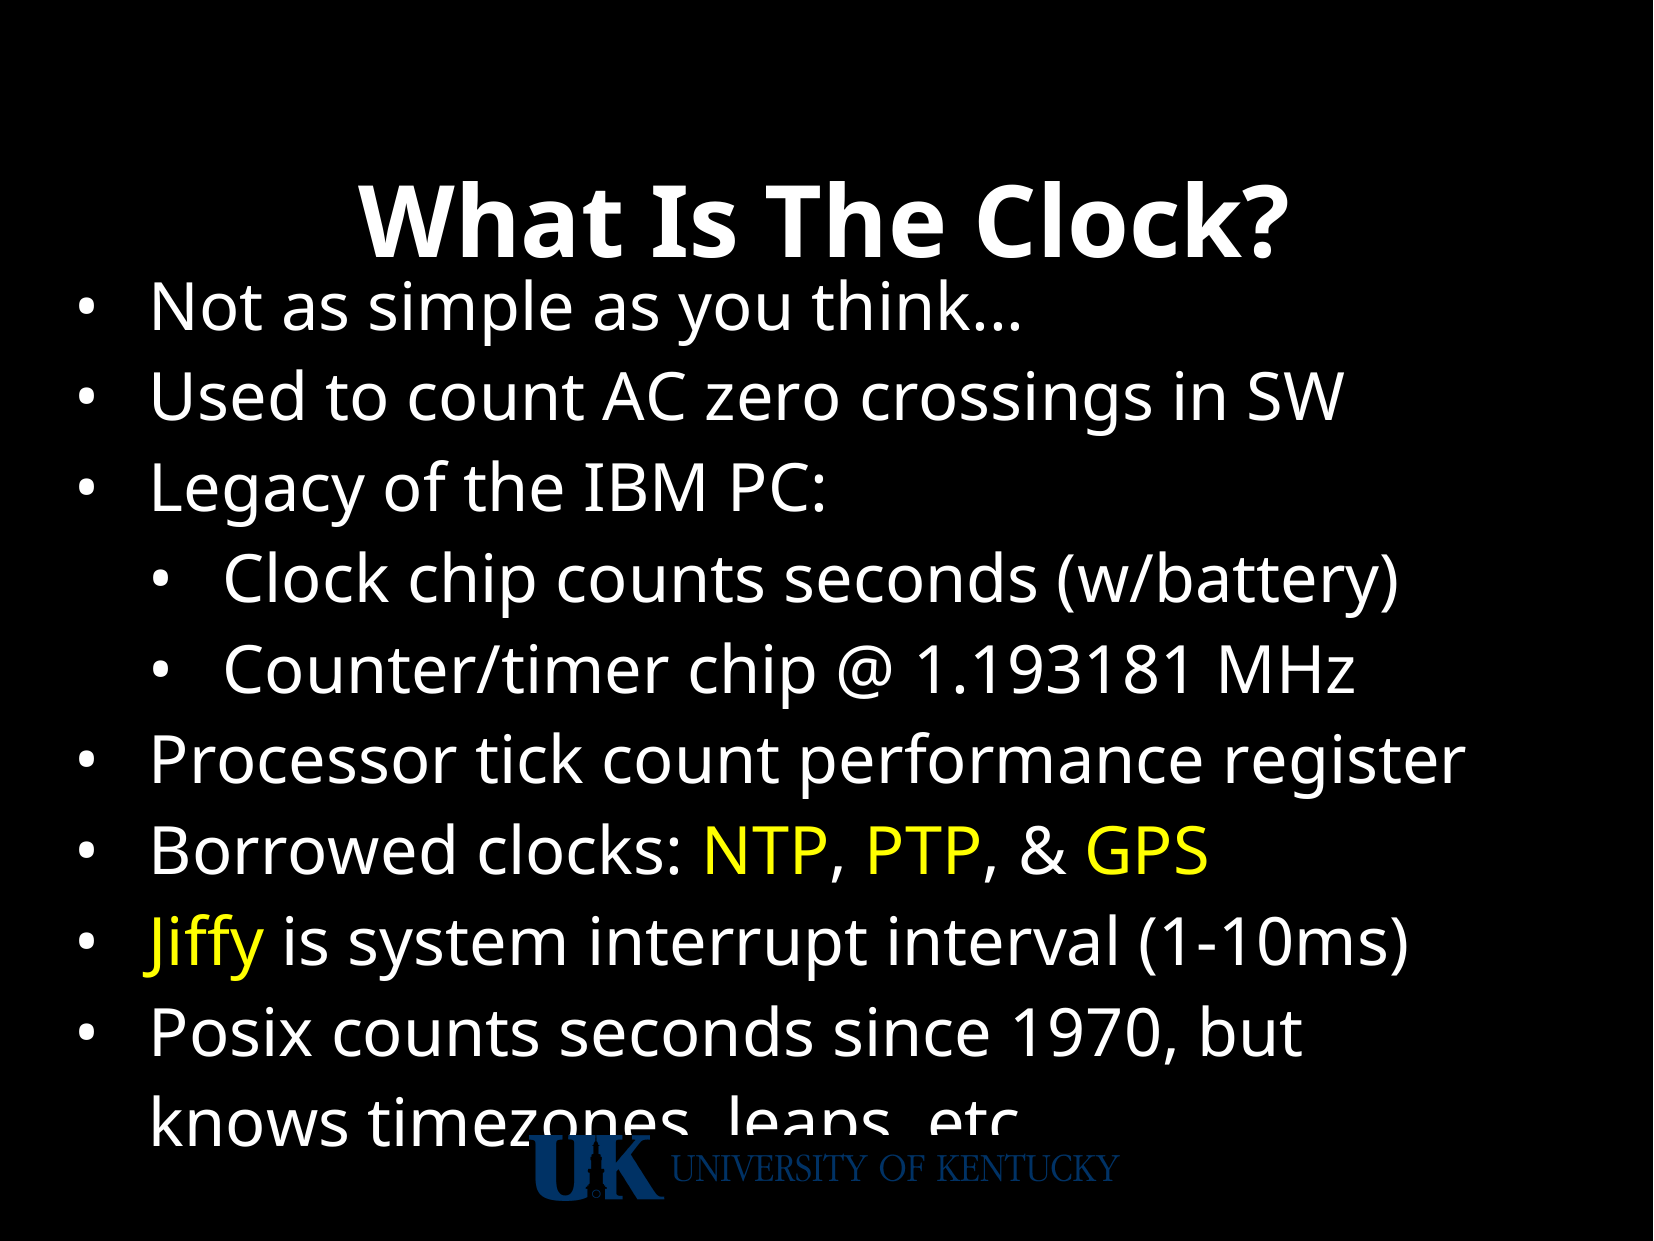

# What Is The Clock?
•	Not as simple as you think...
•	Used to count AC zero crossings in SW
•	Legacy of the IBM PC:
	•	Clock chip counts seconds (w/battery)
	•	Counter/timer chip @ 1.193181 MHz
•	Processor tick count performance register
•	Borrowed clocks: NTP, PTP, & GPS
•	Jiffy is system interrupt interval (1-10ms)
•	Posix counts seconds since 1970, but
	knows timezones, leaps, etc.